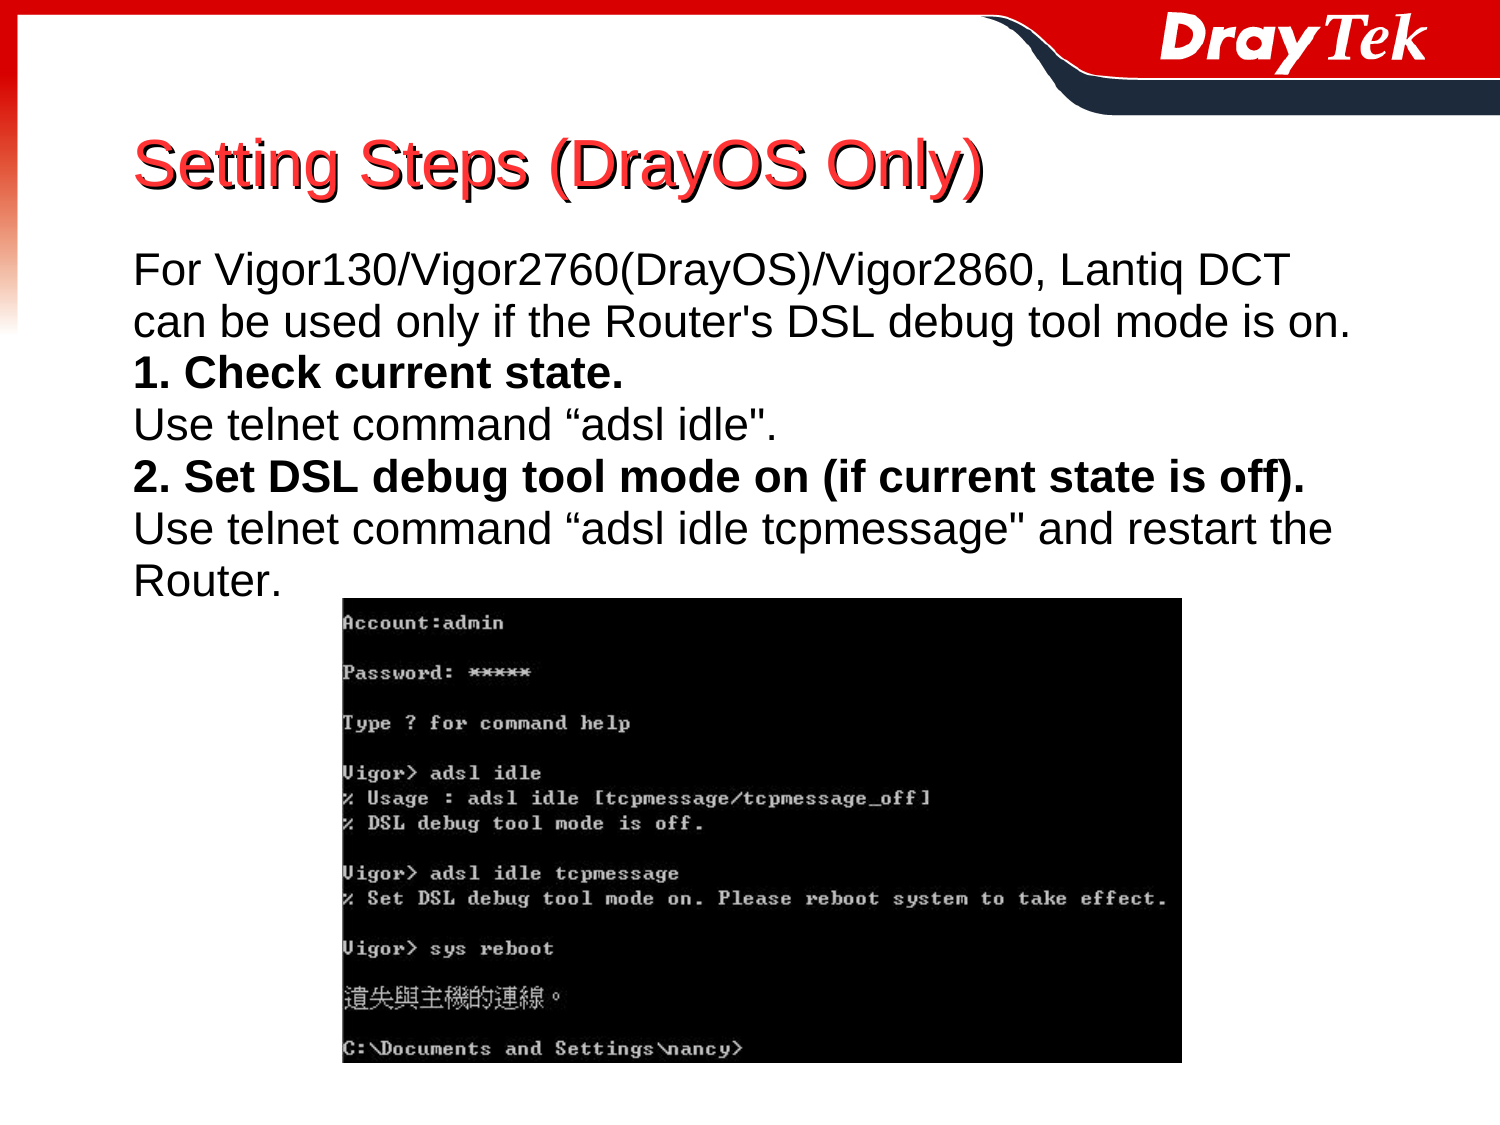

Setting Steps (DrayOS Only)
For Vigor130/Vigor2760(DrayOS)/Vigor2860, Lantiq DCT can be used only if the Router's DSL debug tool mode is on.
1. Check current state.
Use telnet command “adsl idle".
2. Set DSL debug tool mode on (if current state is off).
Use telnet command “adsl idle tcpmessage" and restart the Router.